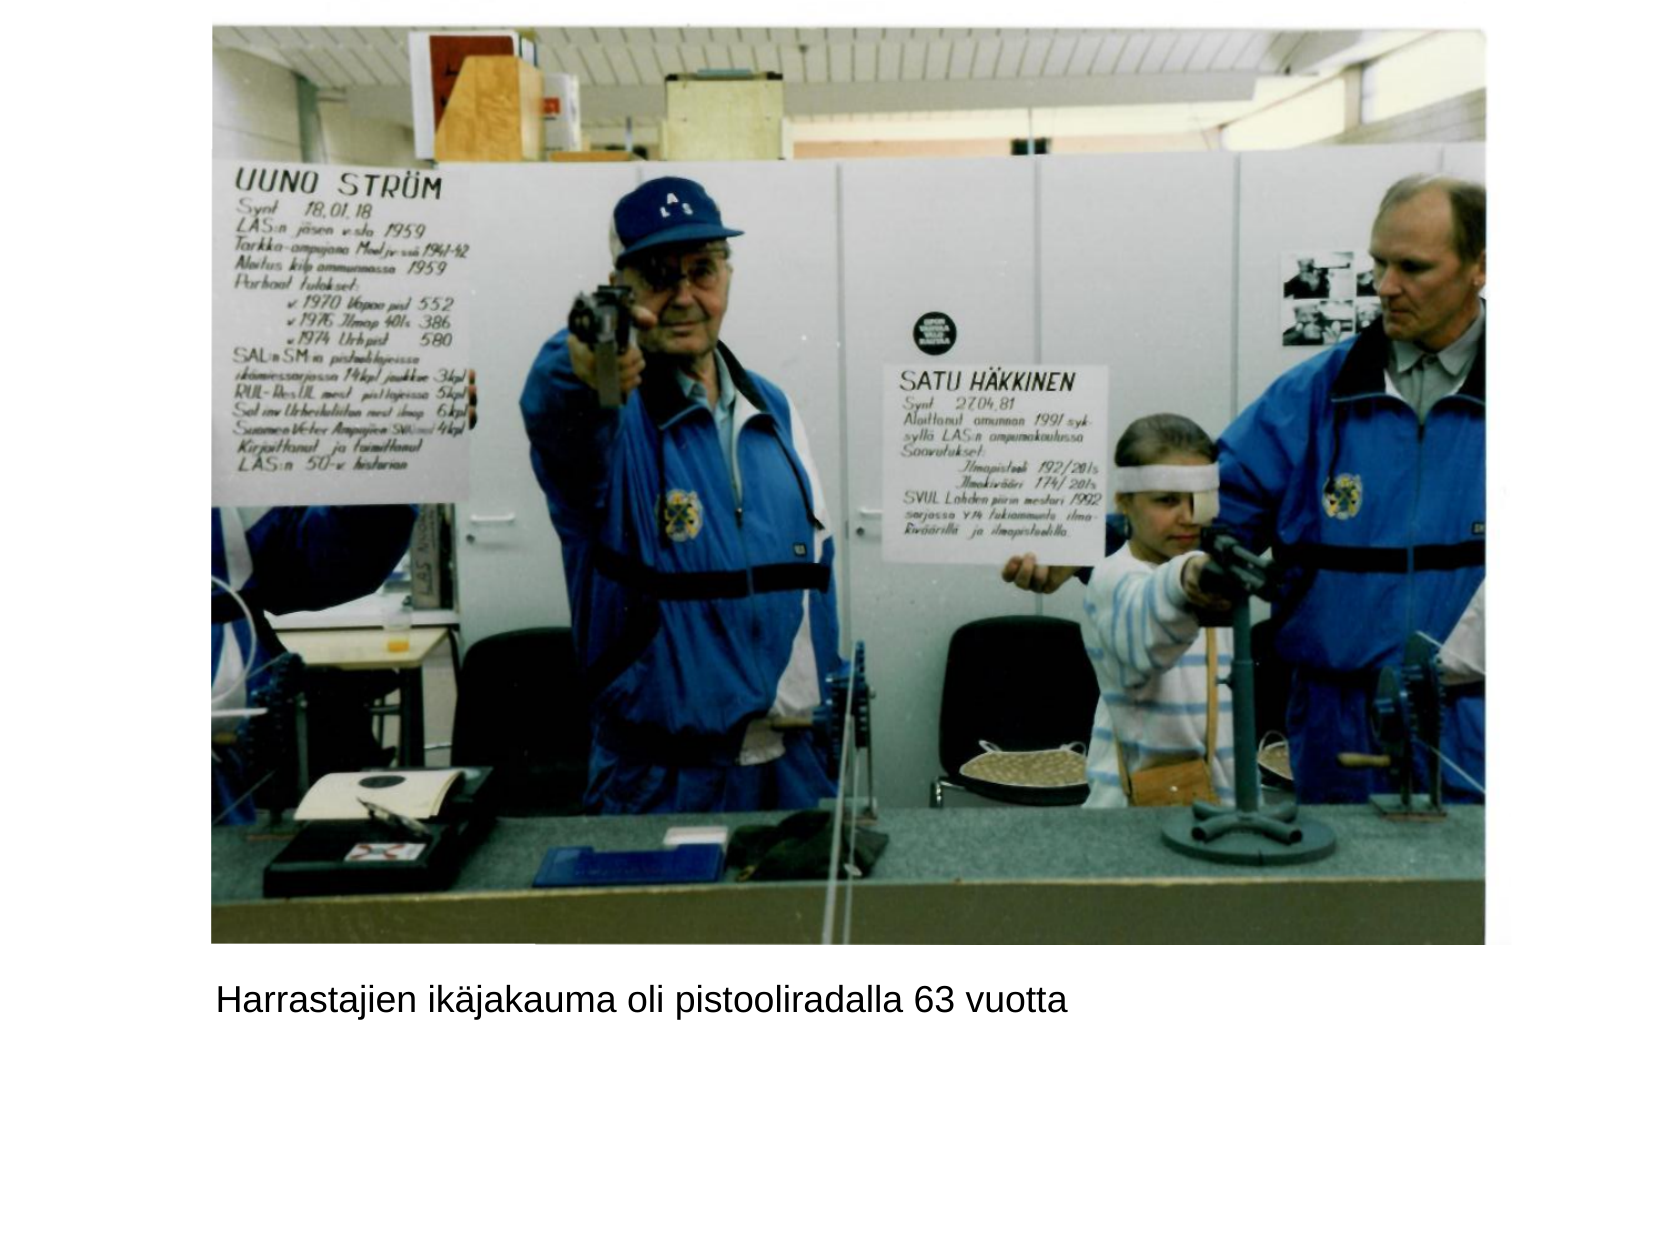

#
Harrastajien ikäjakauma oli pistooliradalla 63 vuotta